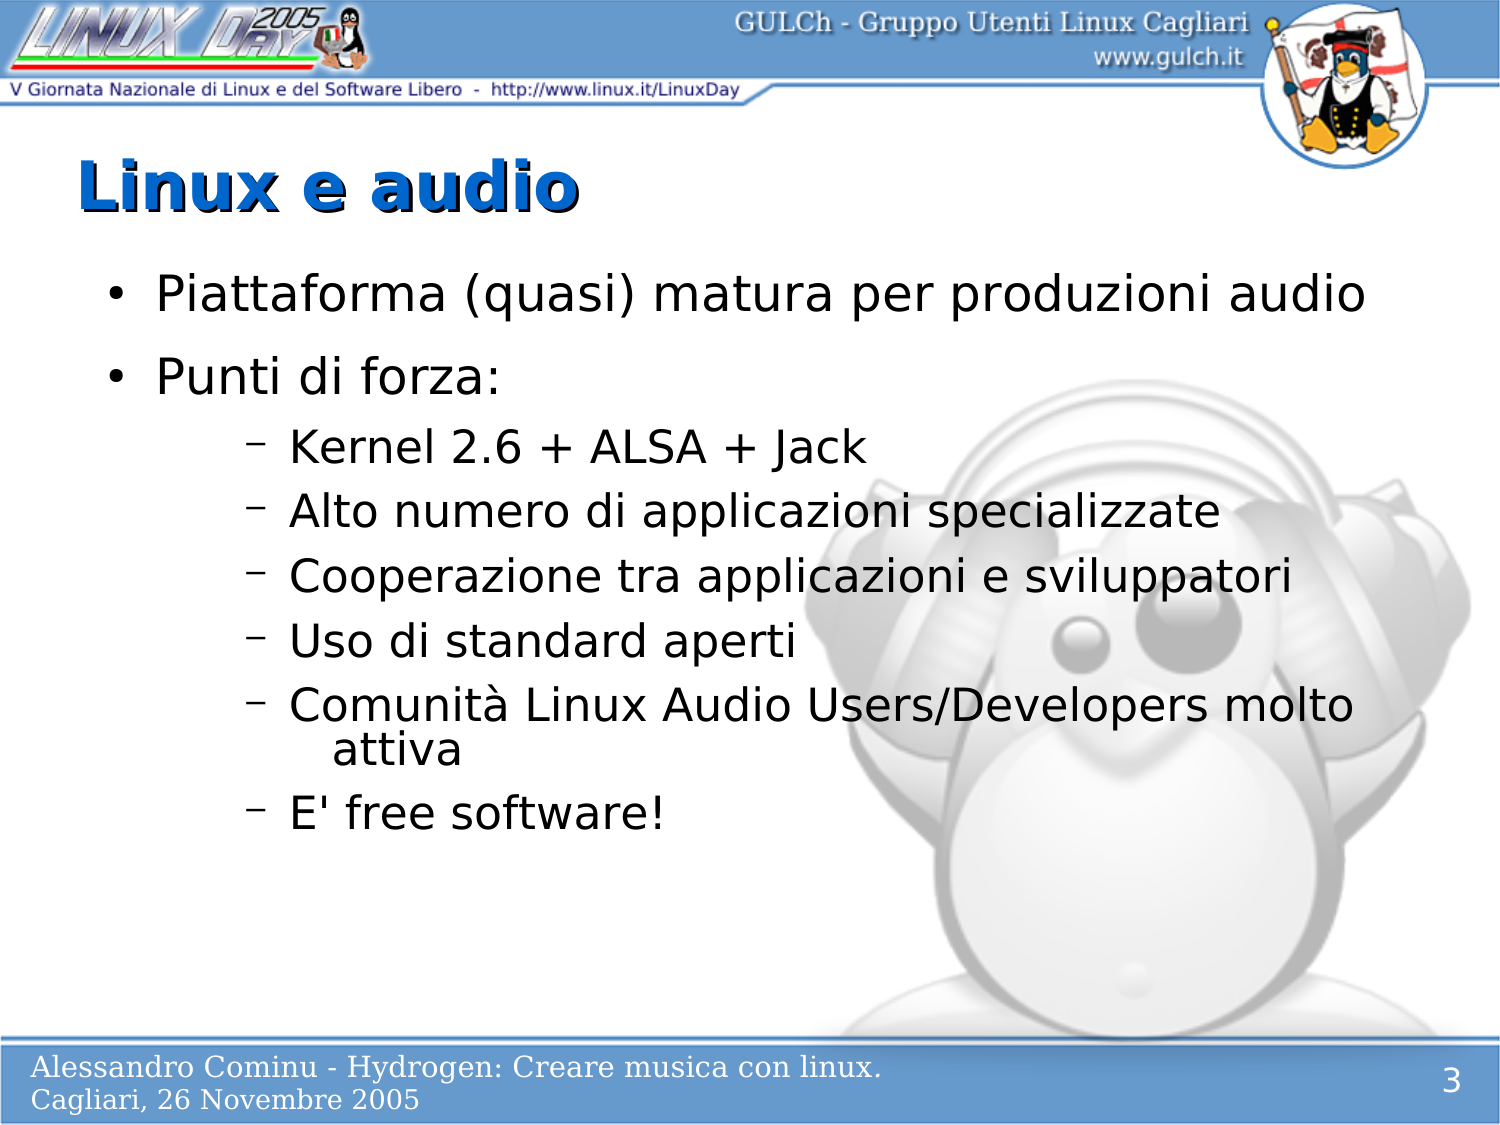

# Linux e audio
Piattaforma (quasi) matura per produzioni audio
Punti di forza:
Kernel 2.6 + ALSA + Jack
Alto numero di applicazioni specializzate
Cooperazione tra applicazioni e sviluppatori
Uso di standard aperti
Comunità Linux Audio Users/Developers molto attiva
E' free software!